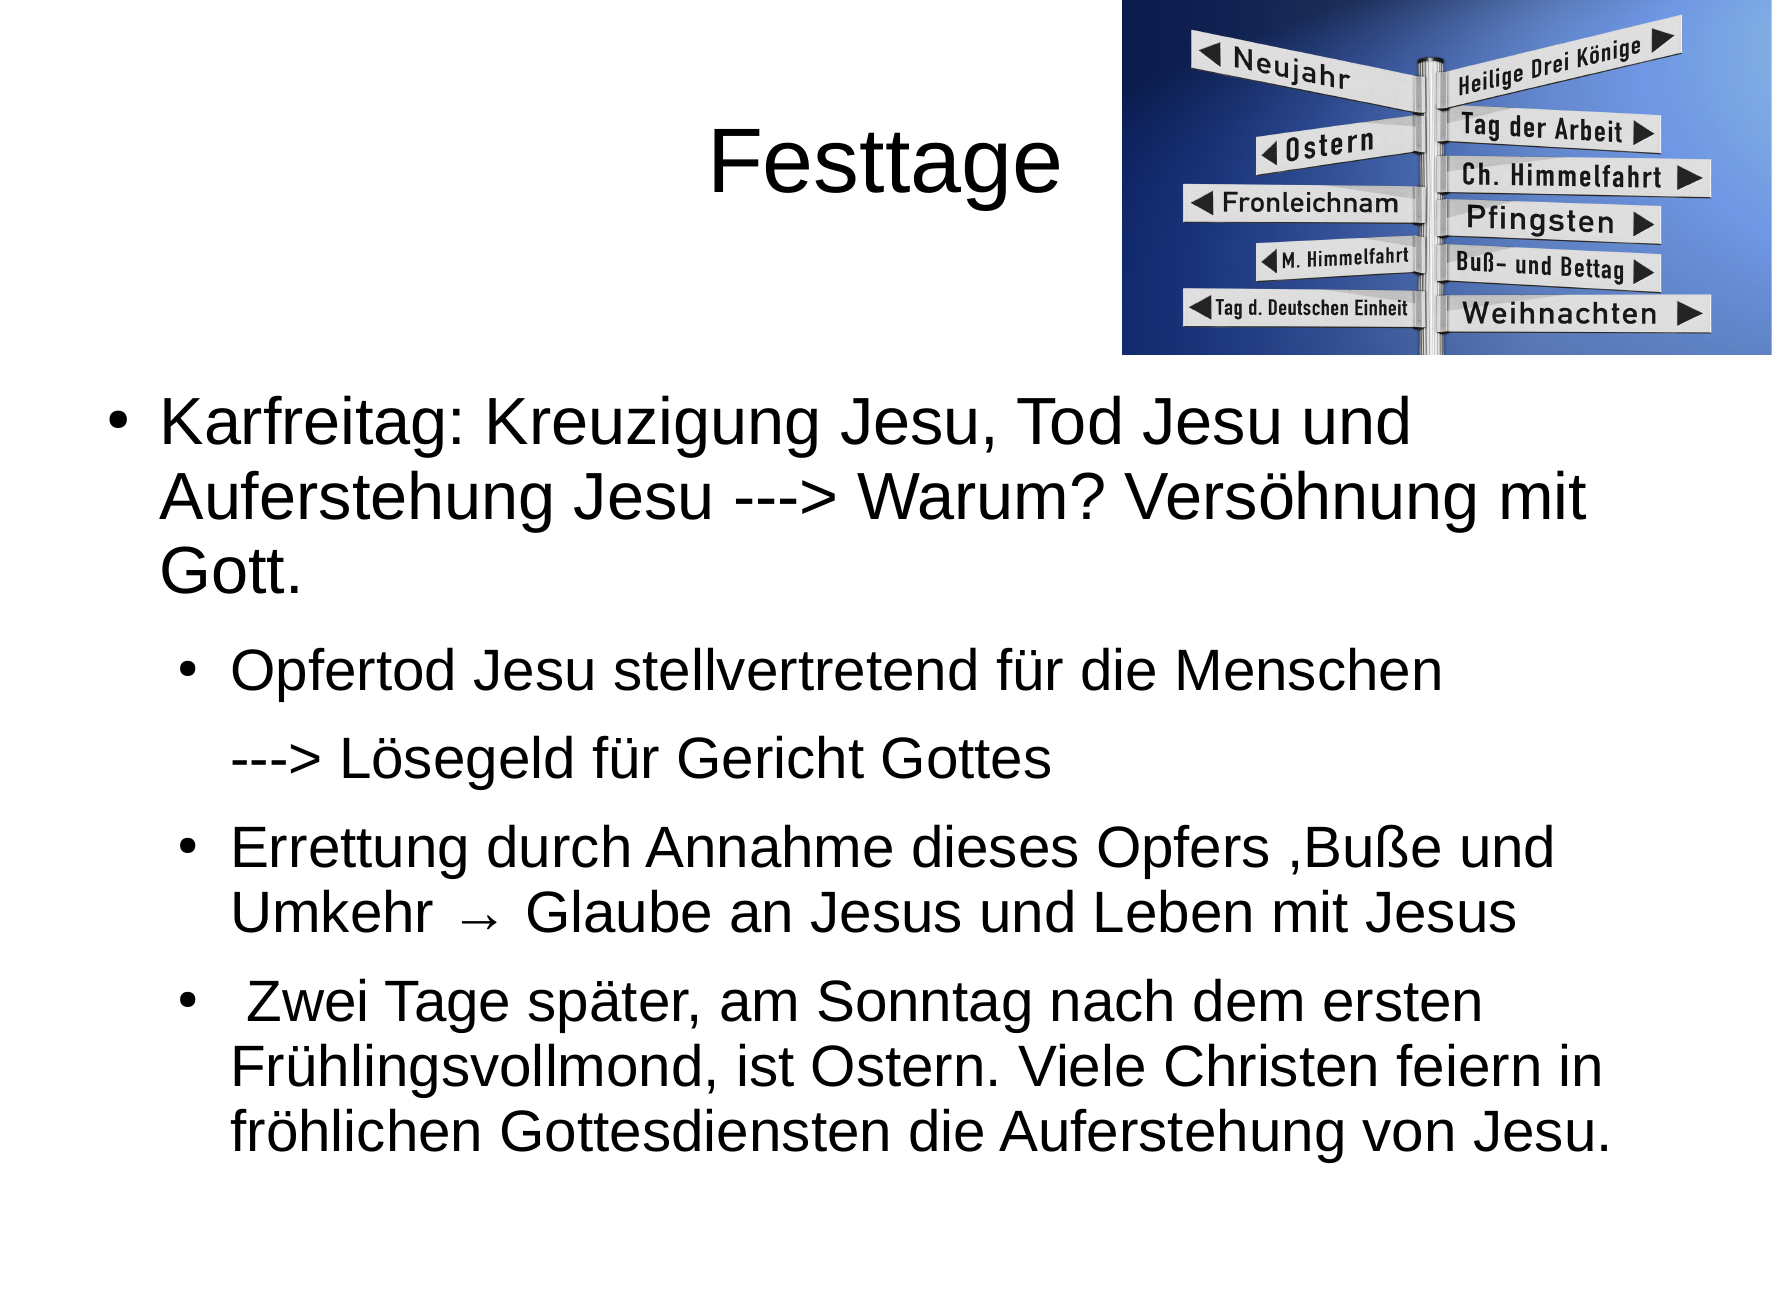

# Festtage
Karfreitag: Kreuzigung Jesu, Tod Jesu und Auferstehung Jesu ---> Warum? Versöhnung mit Gott.
Opfertod Jesu stellvertretend für die Menschen
---> Lösegeld für Gericht Gottes
Errettung durch Annahme dieses Opfers ,Buße und Umkehr → Glaube an Jesus und Leben mit Jesus
 Zwei Tage später, am Sonntag nach dem ersten Frühlingsvollmond, ist Ostern. Viele Christen feiern in fröhlichen Gottesdiensten die Auferstehung von Jesu.